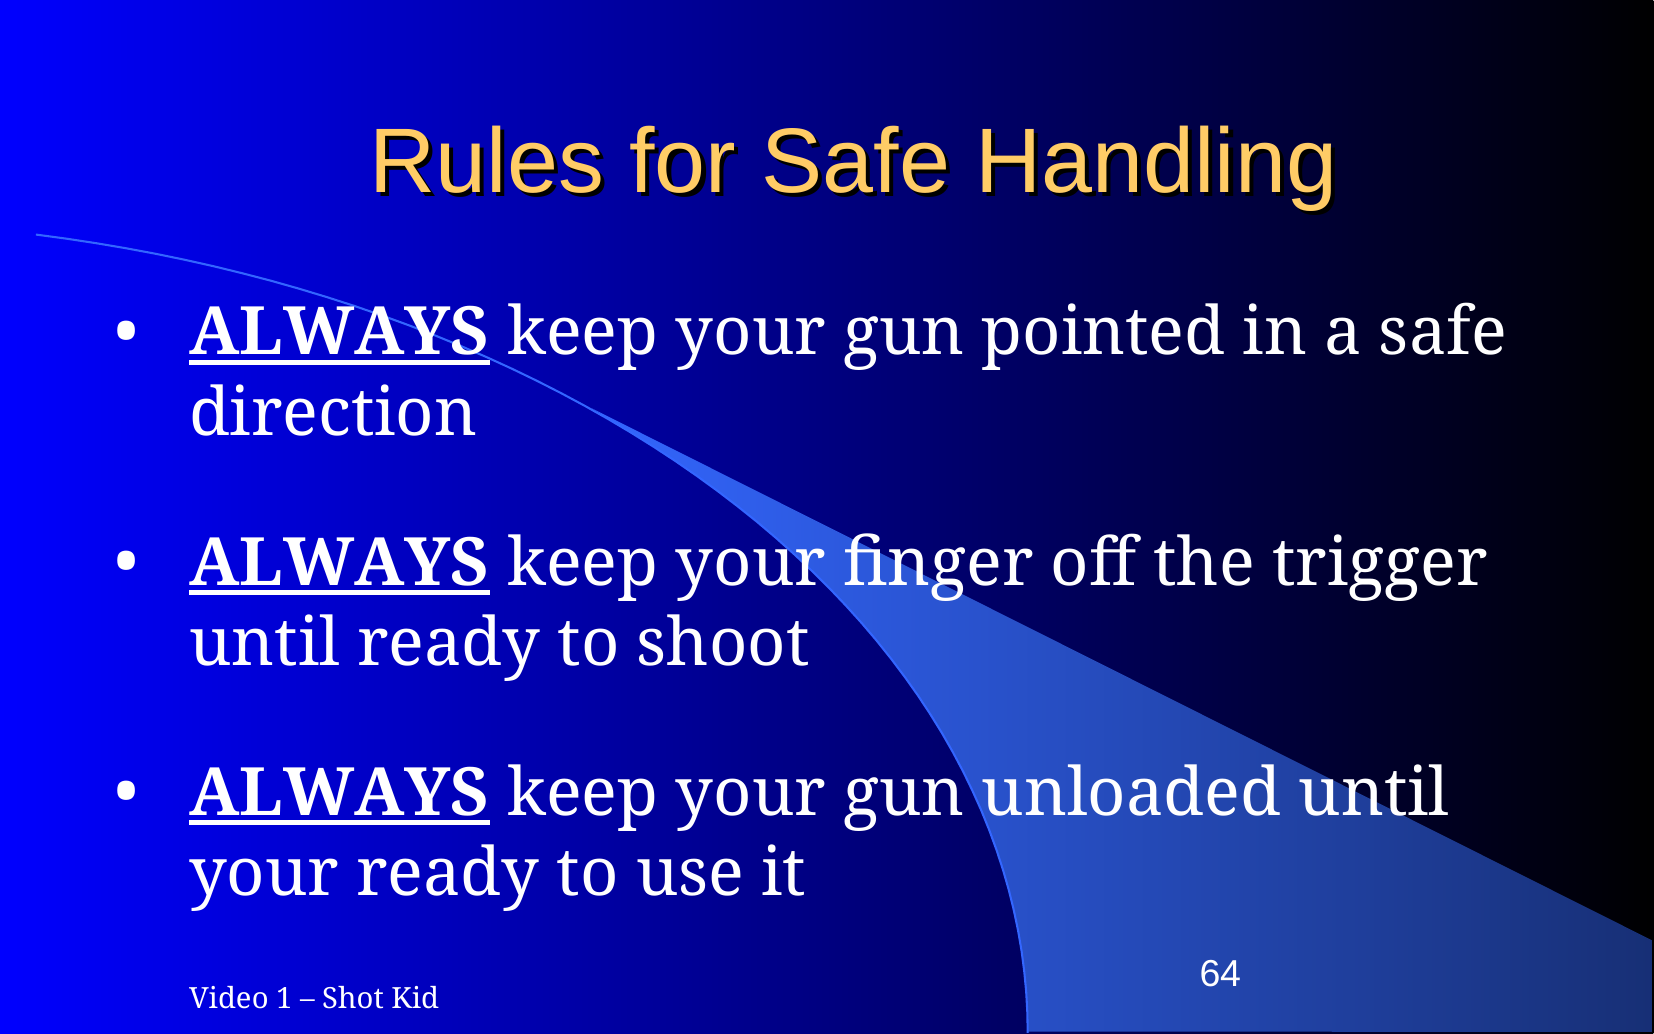

Rules for Safe Handling
ALWAYS keep your gun pointed in a safe direction
ALWAYS keep your finger off the trigger until ready to shoot
ALWAYS keep your gun unloaded until your ready to use it
Video 1 – Shot Kid